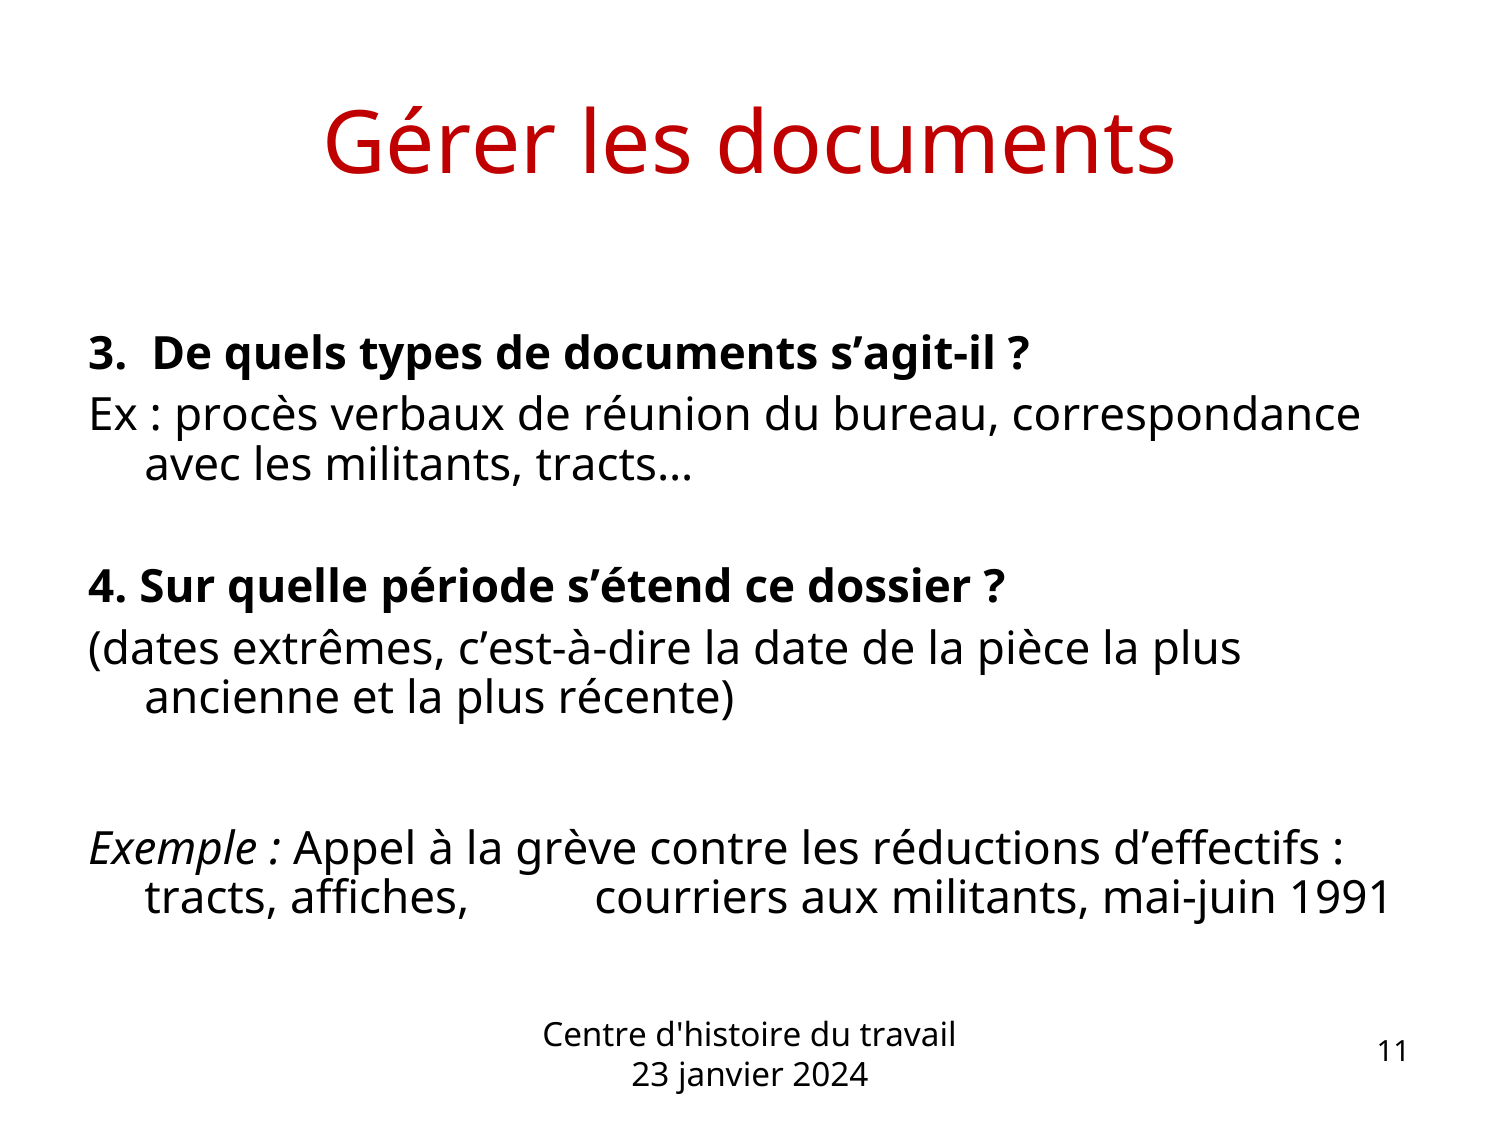

Gérer les documents
3. De quels types de documents s’agit-il ?
Ex : procès verbaux de réunion du bureau, correspondance avec les militants, tracts…
4. Sur quelle période s’étend ce dossier ?
(dates extrêmes, c’est-à-dire la date de la pièce la plus ancienne et la plus récente)
Exemple : Appel à la grève contre les réductions d’effectifs : tracts, affiches, 	courriers aux militants, mai-juin 1991
Centre d'histoire du travail
23 janvier 2024